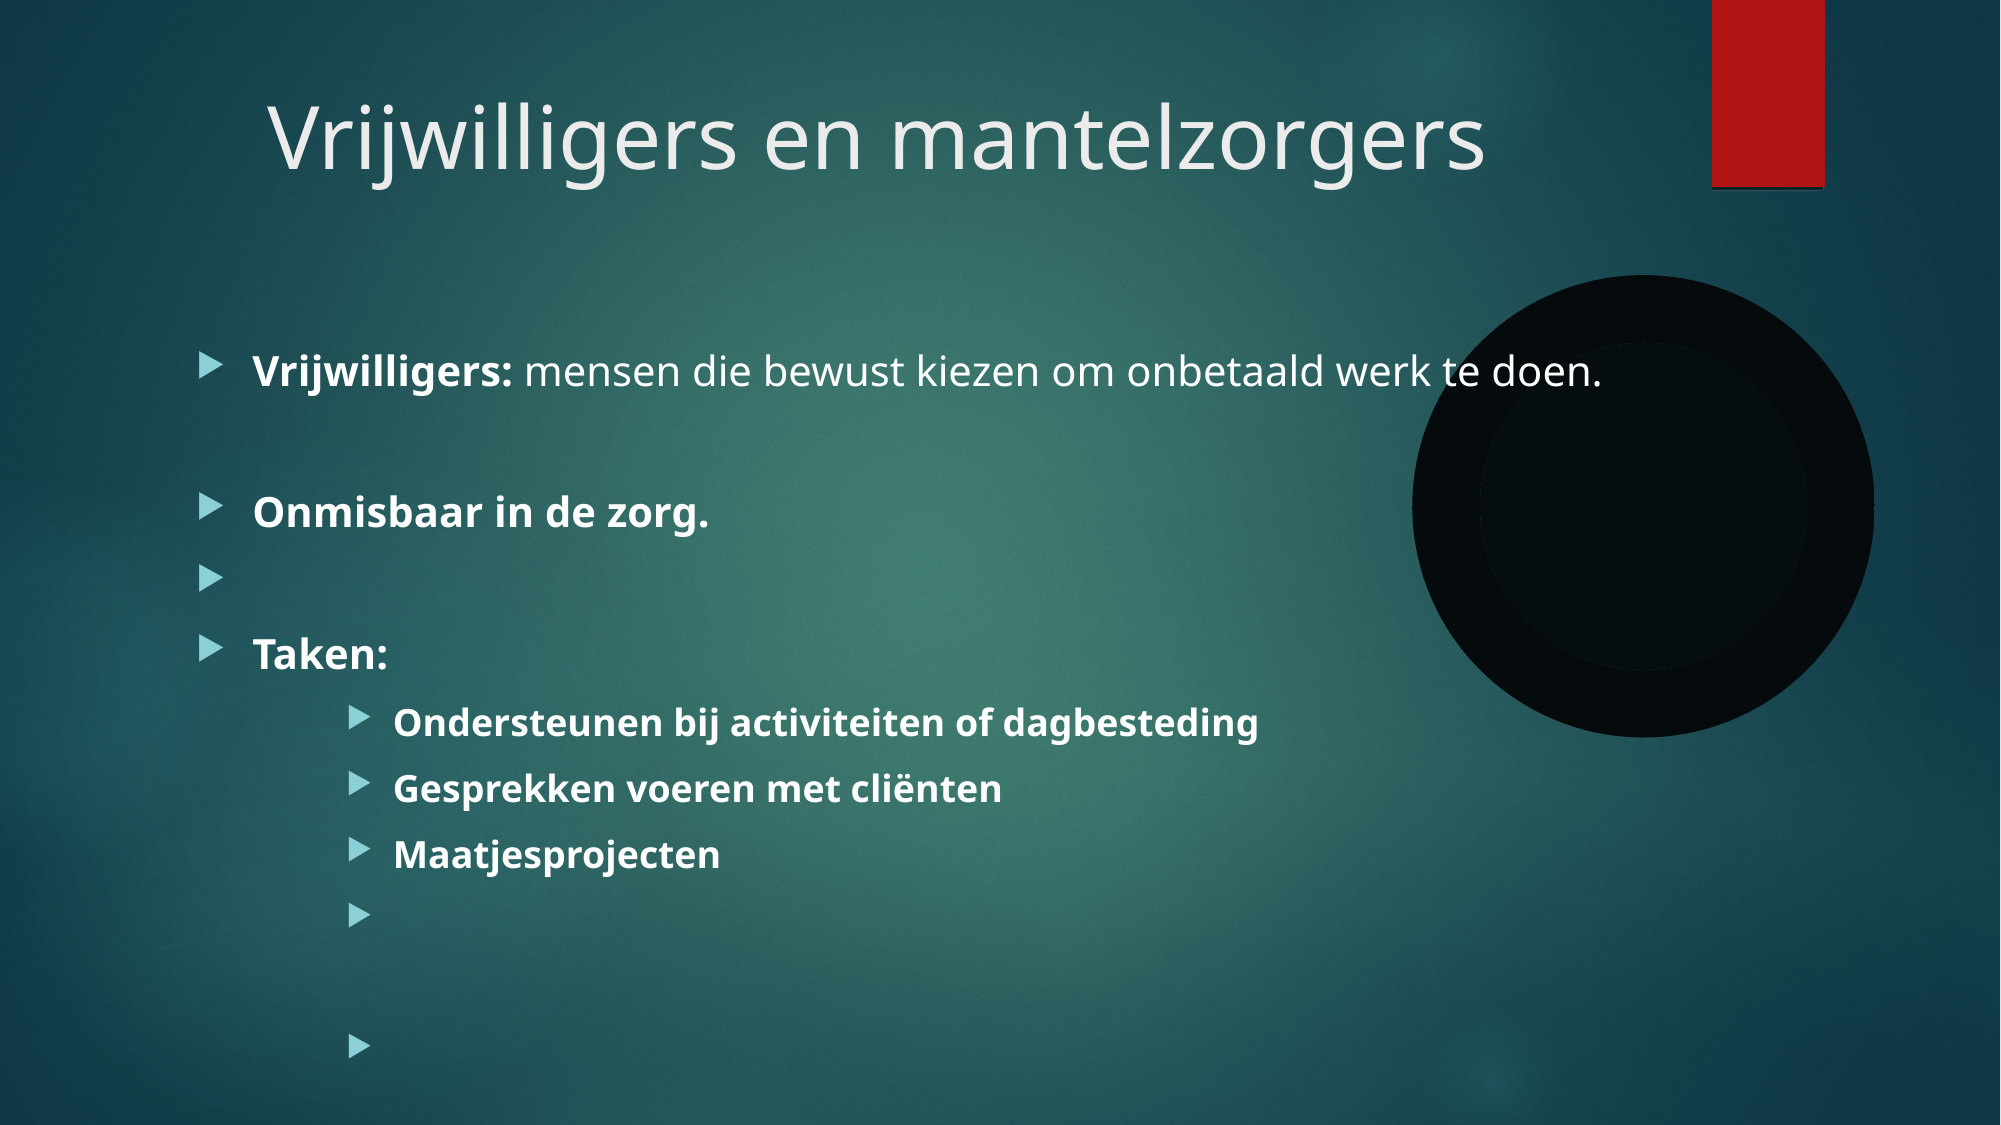

# Vrijwilligers en mantelzorgers
Vrijwilligers: mensen die bewust kiezen om onbetaald werk te doen.
Onmisbaar in de zorg.
Taken:
Ondersteunen bij activiteiten of dagbesteding
Gesprekken voeren met cliënten
Maatjesprojecten